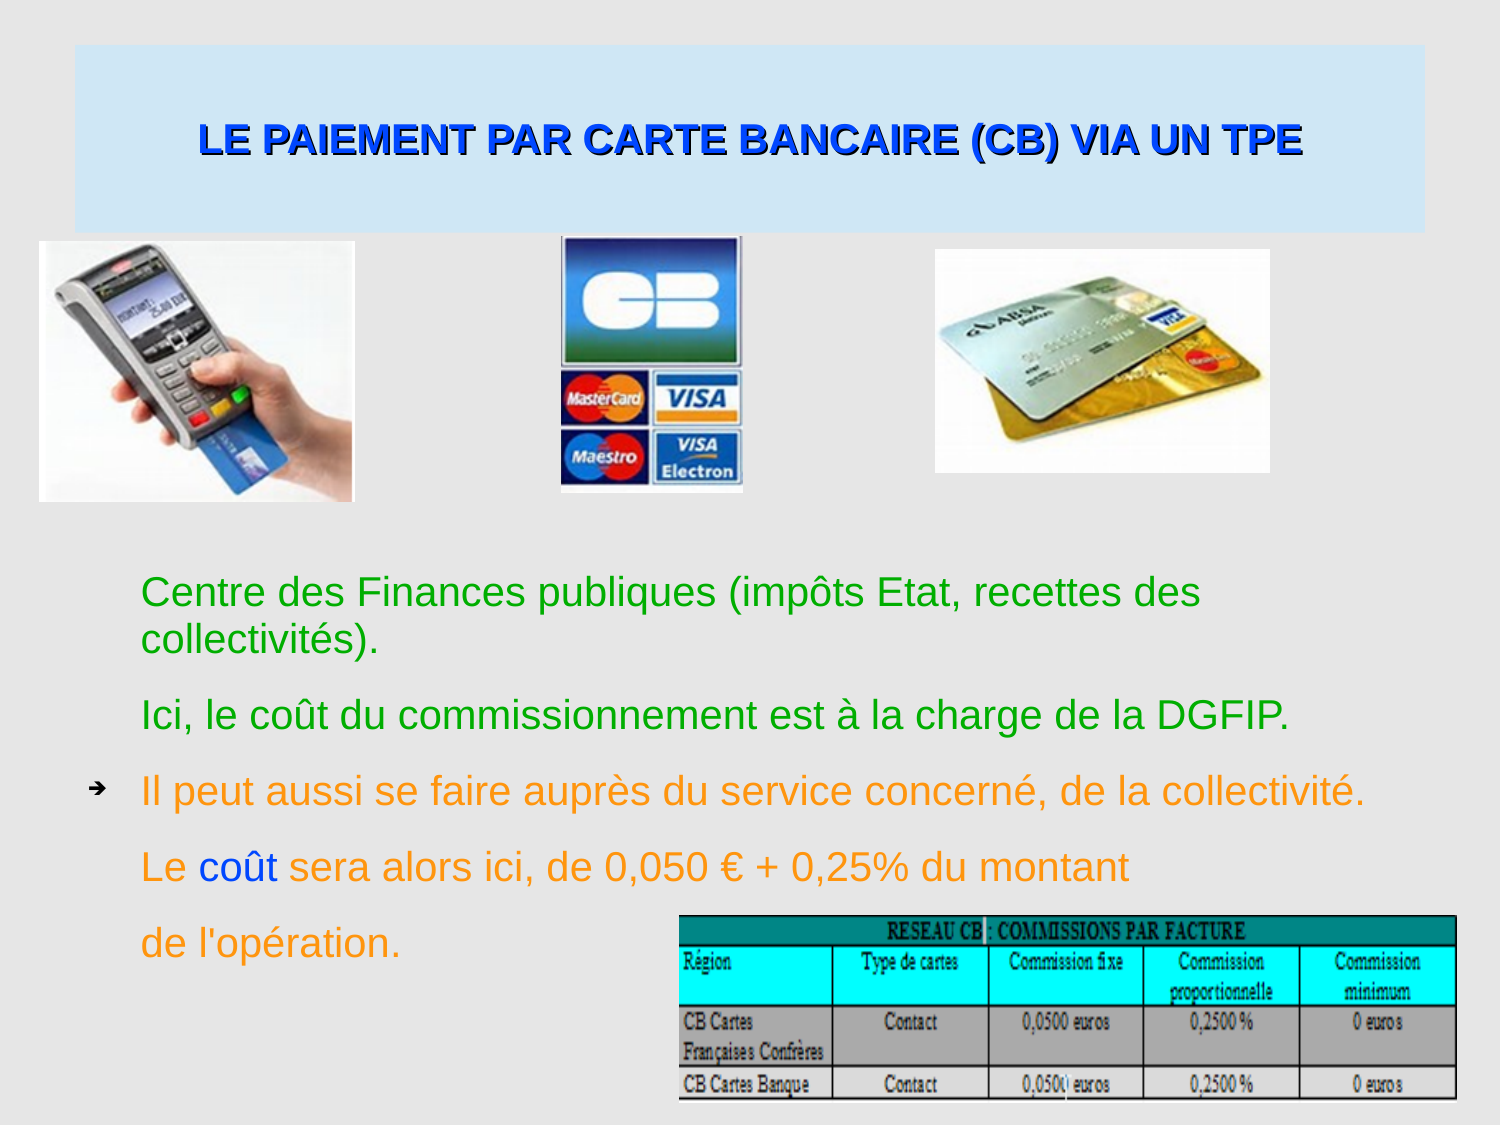

#
LE PAIEMENT PAR CARTE BANCAIRE (CB) VIA UN TPE
Centre des Finances publiques (impôts Etat, recettes des collectivités).
Ici, le coût du commissionnement est à la charge de la DGFIP.
Il peut aussi se faire auprès du service concerné, de la collectivité.
Le coût sera alors ici, de 0,050 € + 0,25% du montant
de l'opération.
9